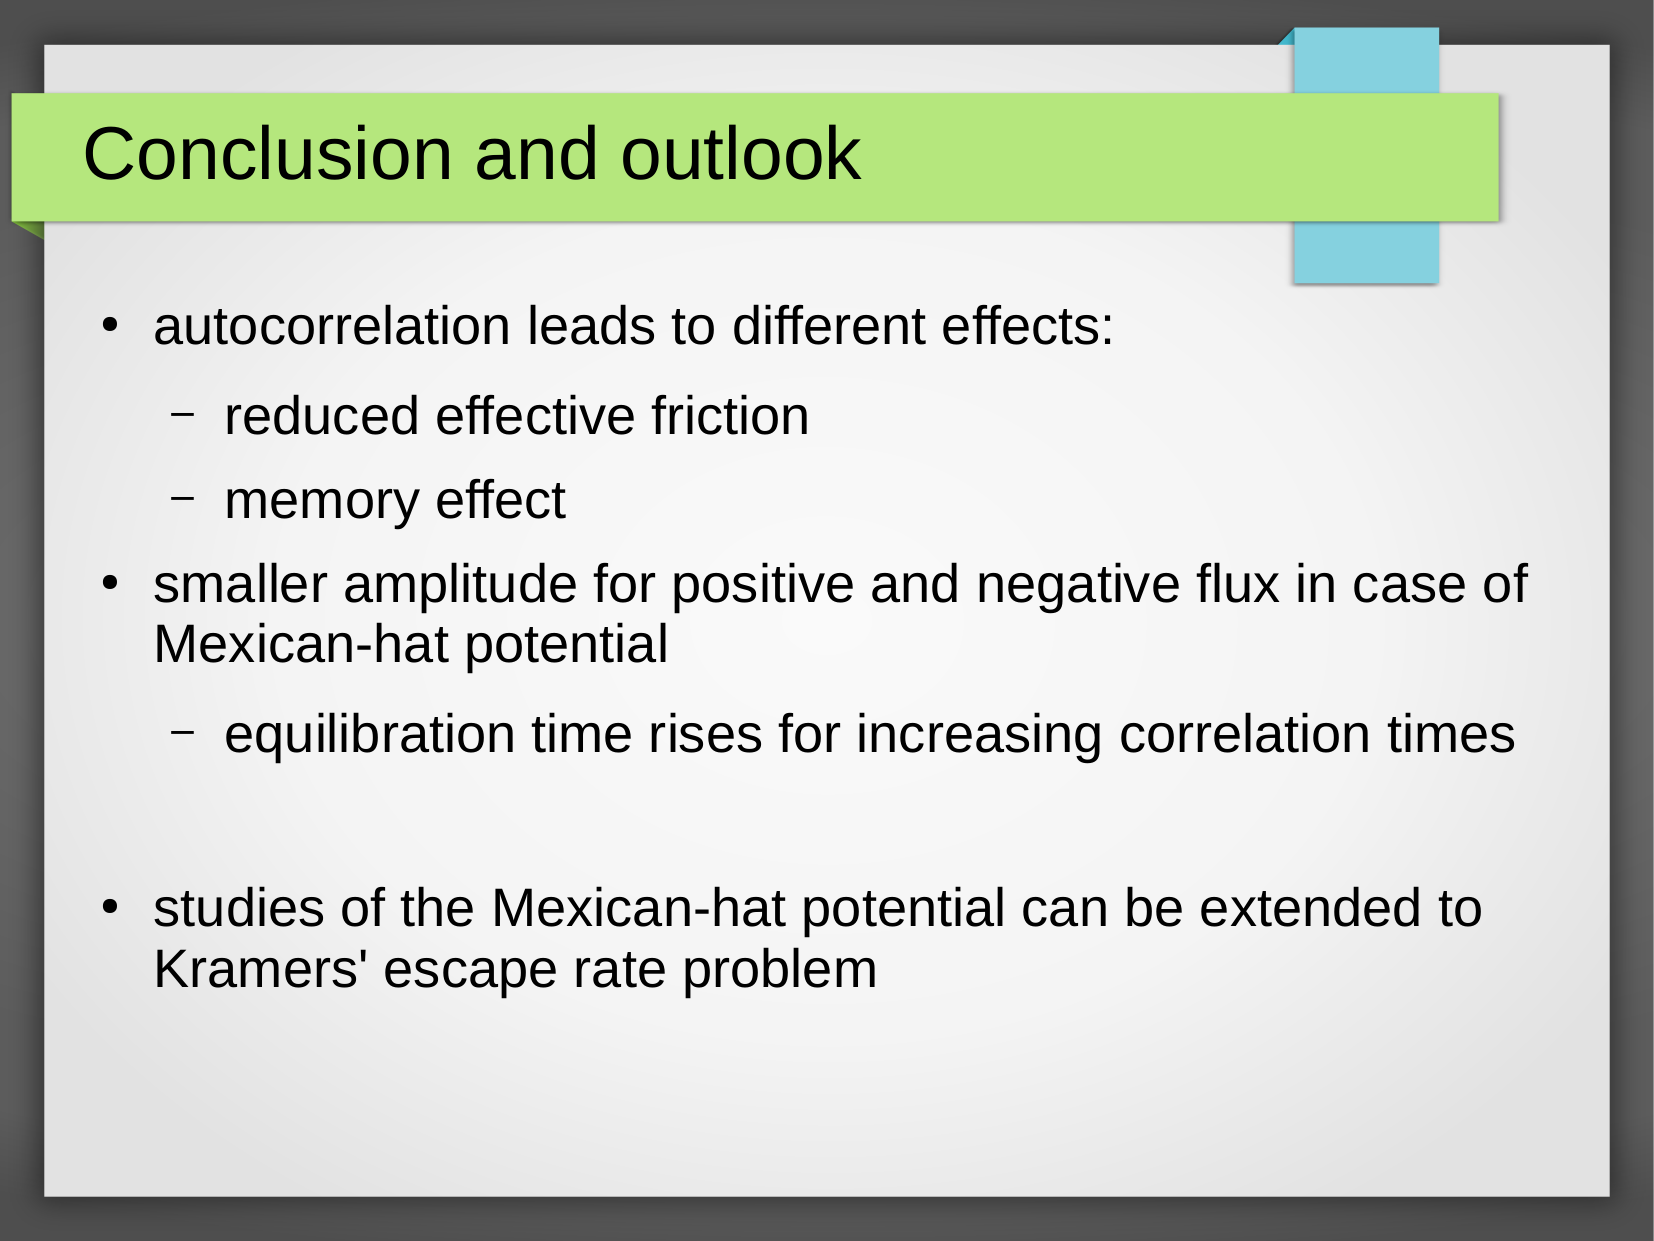

# Conclusion and outlook
autocorrelation leads to different effects:
reduced effective friction
memory effect
smaller amplitude for positive and negative flux in case of Mexican-hat potential
equilibration time rises for increasing correlation times
studies of the Mexican-hat potential can be extended to Kramers' escape rate problem